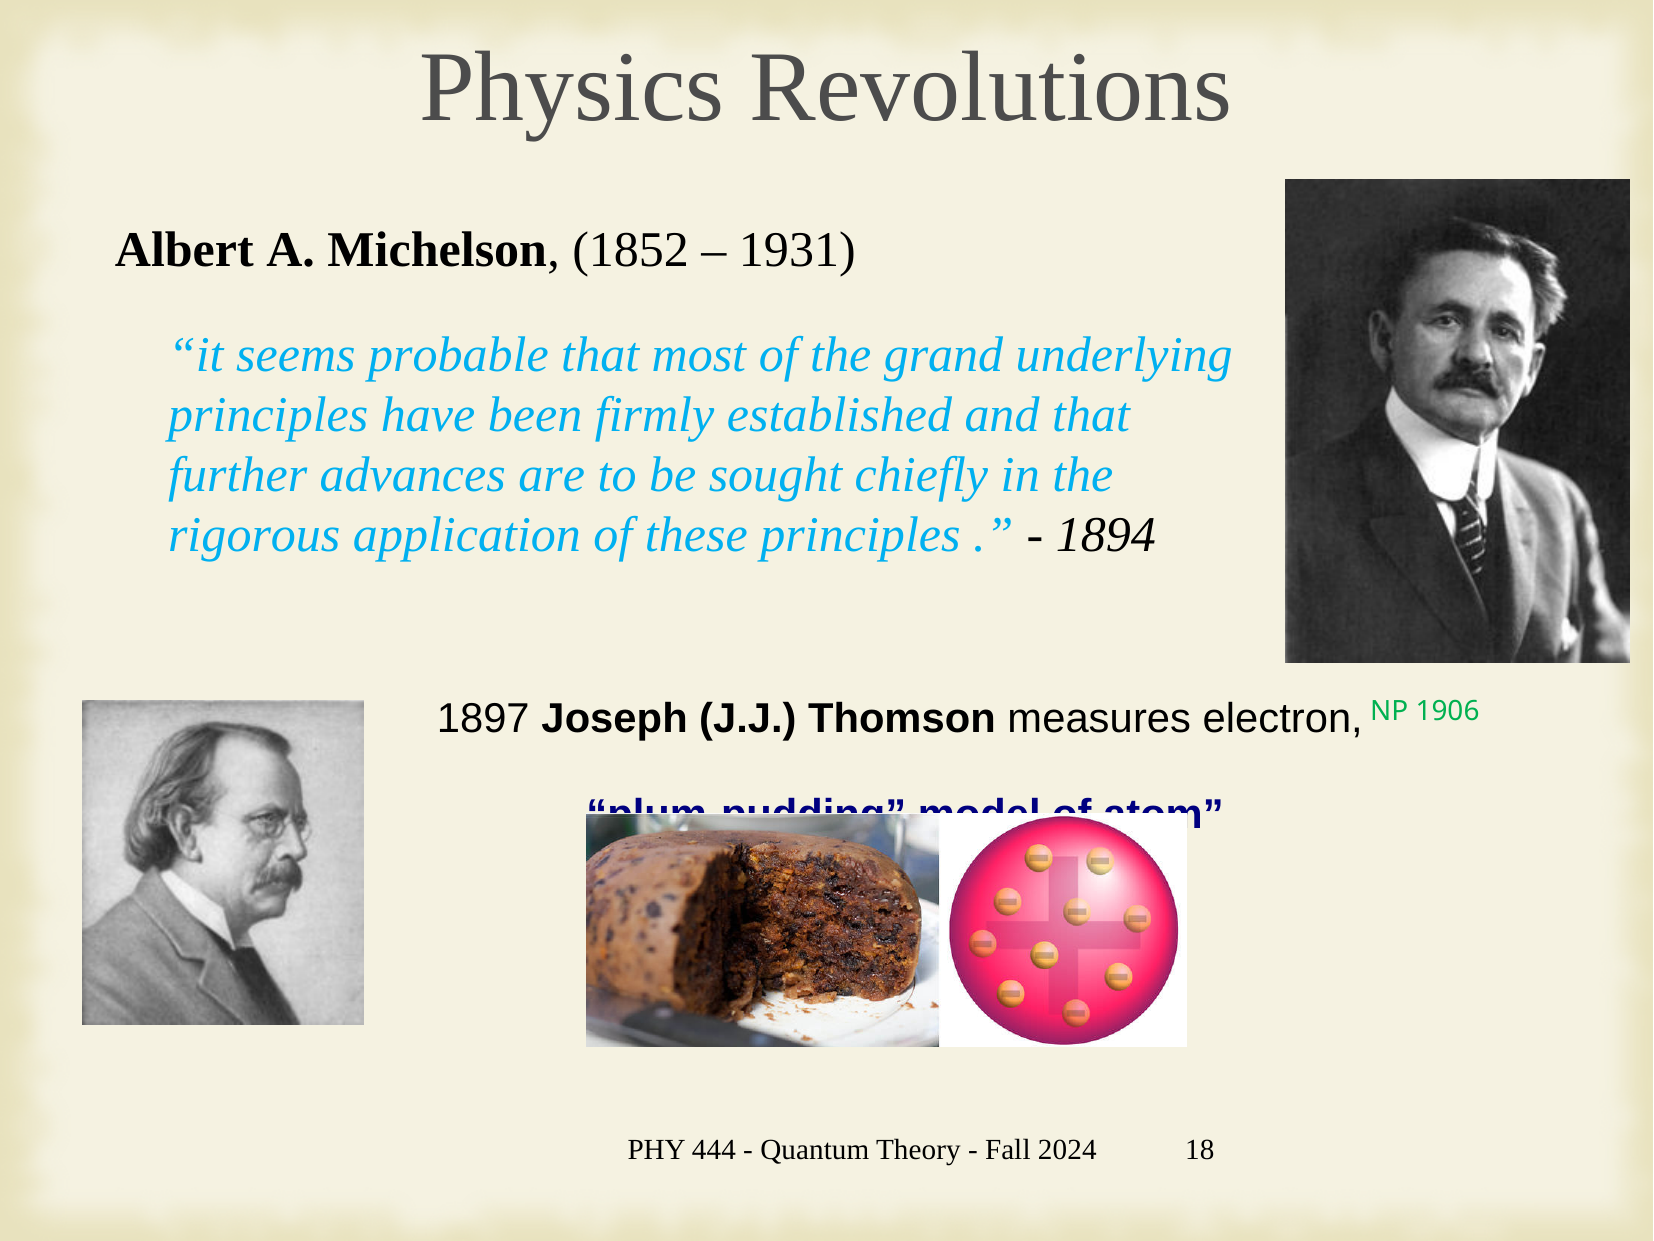

# Physics Revolutions
Albert A. Michelson, (1852 – 1931)
“it seems probable that most of the grand underlying principles have been firmly established and that further advances are to be sought chiefly in the rigorous application of these principles .” - 1894
1897 Joseph (J.J.) Thomson measures electron, NP 1906
 “plum-pudding” model of atom”
PHY 444 - Quantum Theory - Fall 2024